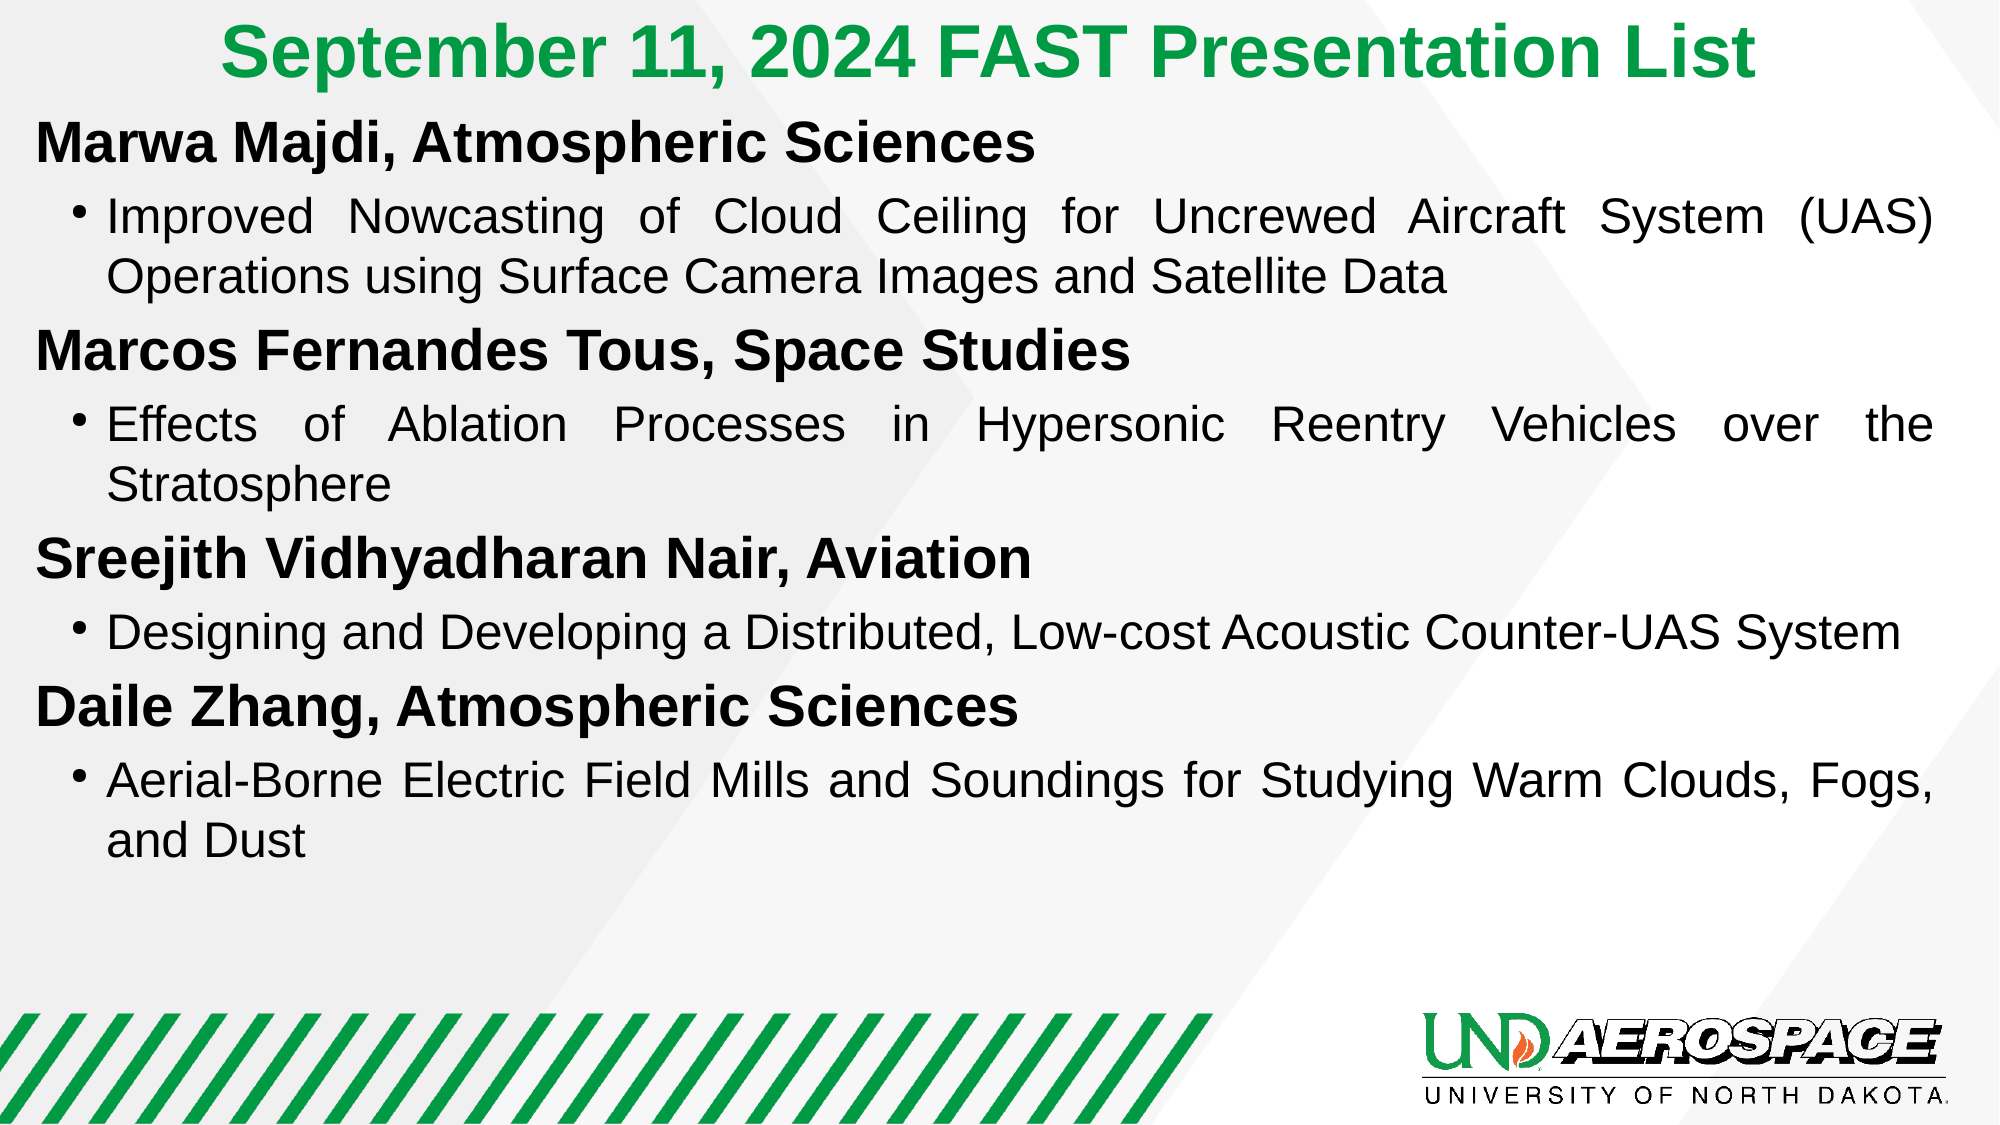

September 11, 2024 FAST Presentation List
Marwa Majdi, Atmospheric Sciences
Improved Nowcasting of Cloud Ceiling for Uncrewed Aircraft System (UAS) Operations using Surface Camera Images and Satellite Data
Marcos Fernandes Tous, Space Studies
Effects of Ablation Processes in Hypersonic Reentry Vehicles over the Stratosphere
Sreejith Vidhyadharan Nair, Aviation
Designing and Developing a Distributed, Low-cost Acoustic Counter-UAS System
Daile Zhang, Atmospheric Sciences
Aerial-Borne Electric Field Mills and Soundings for Studying Warm Clouds, Fogs, and Dust